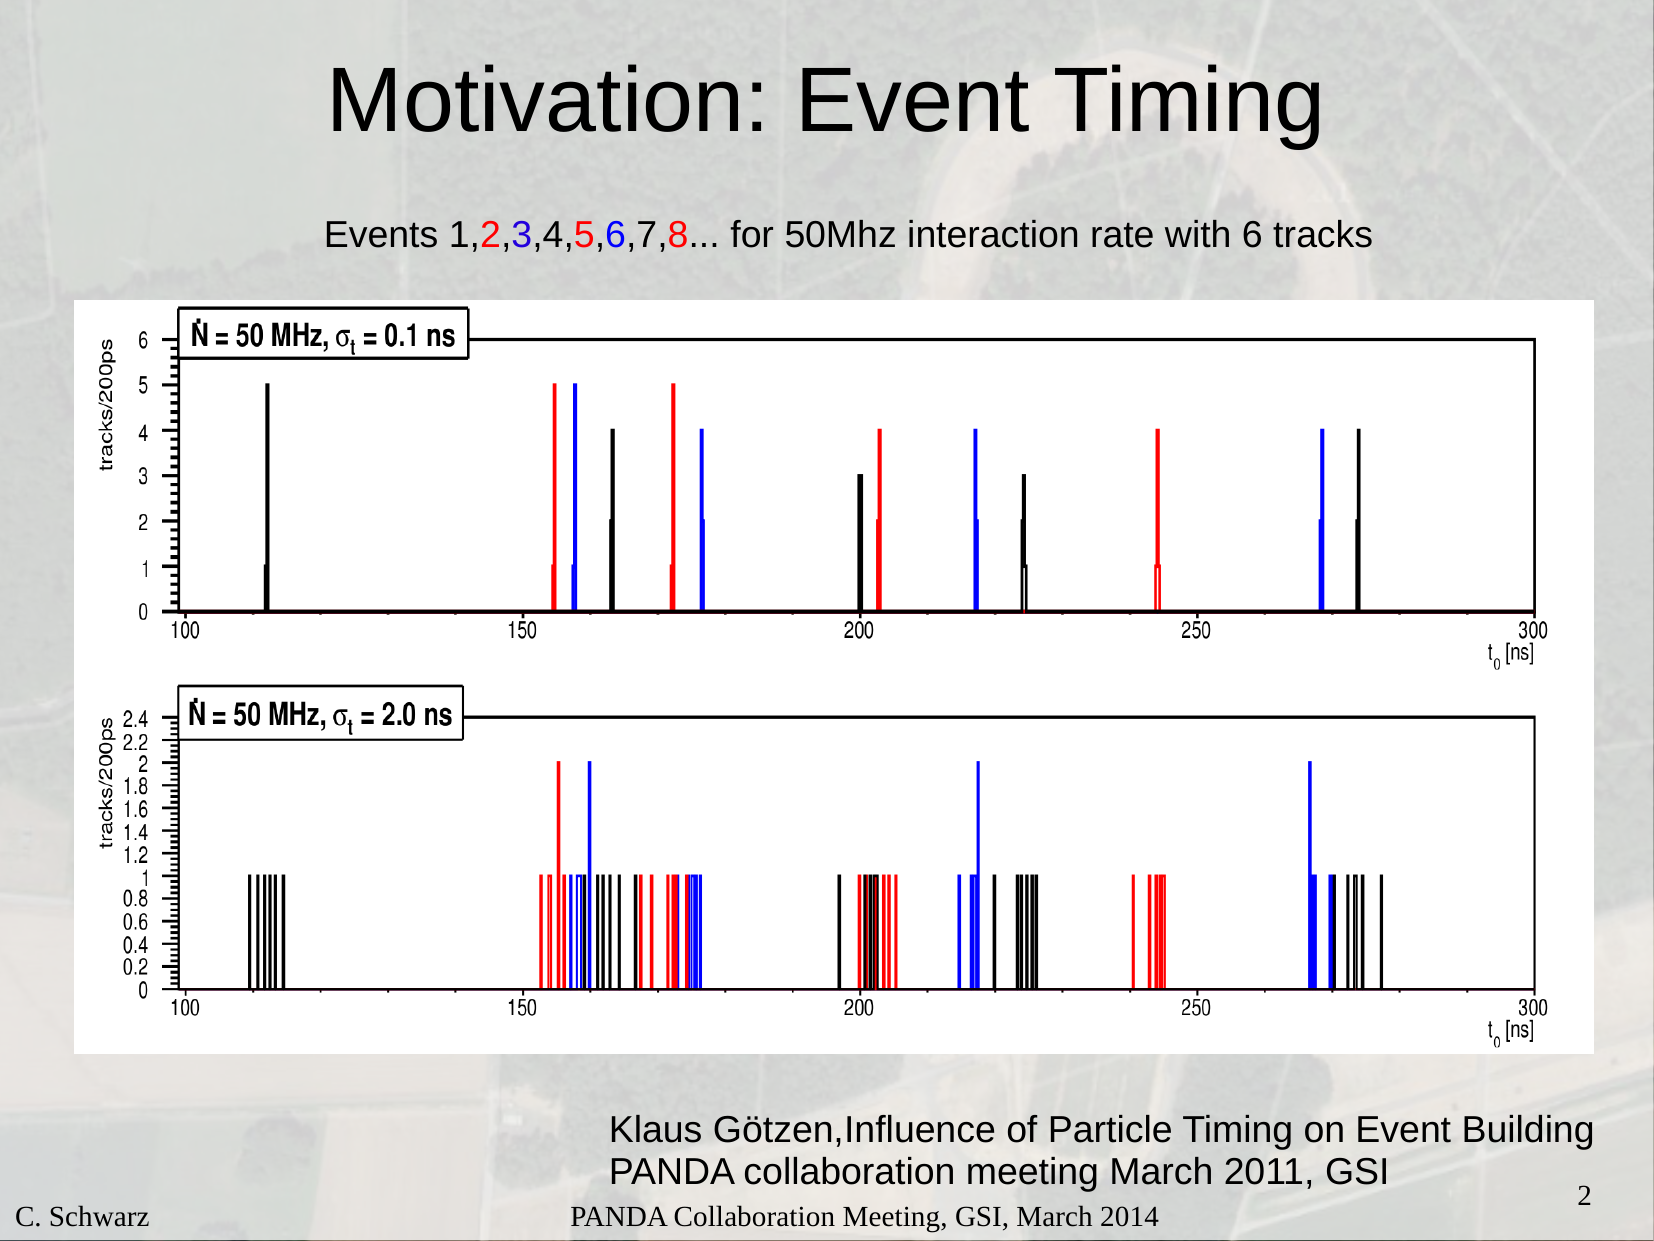

# Motivation: Event Timing
Events 1,2,3,4,5,6,7,8... for 50Mhz interaction rate with 6 tracks
Klaus Götzen,Influence of Particle Timing on Event Building
PANDA collaboration meeting March 2011, GSI
2